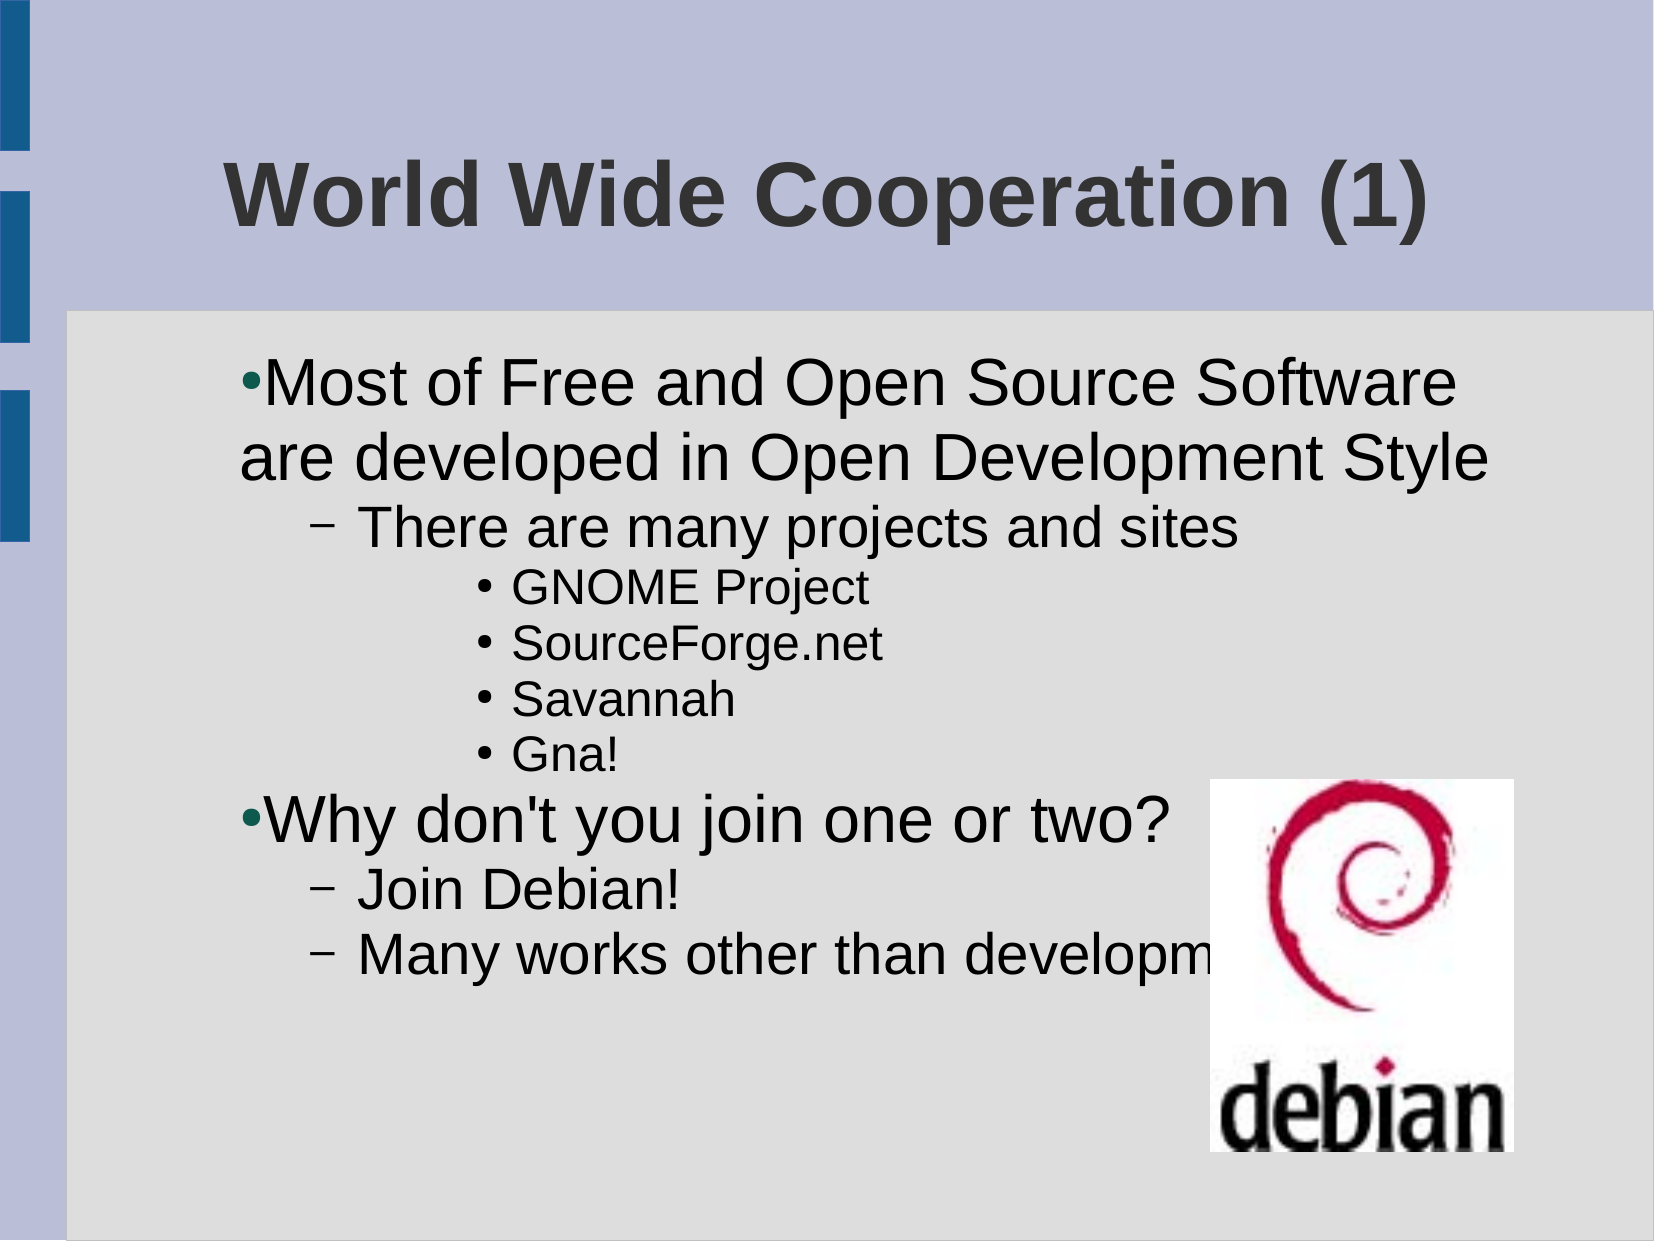

# World Wide Cooperation (1)
Most of Free and Open Source Software are developed in Open Development Style
There are many projects and sites
GNOME Project
SourceForge.net
Savannah
Gna!
Why don't you join one or two?
Join Debian!
Many works other than development